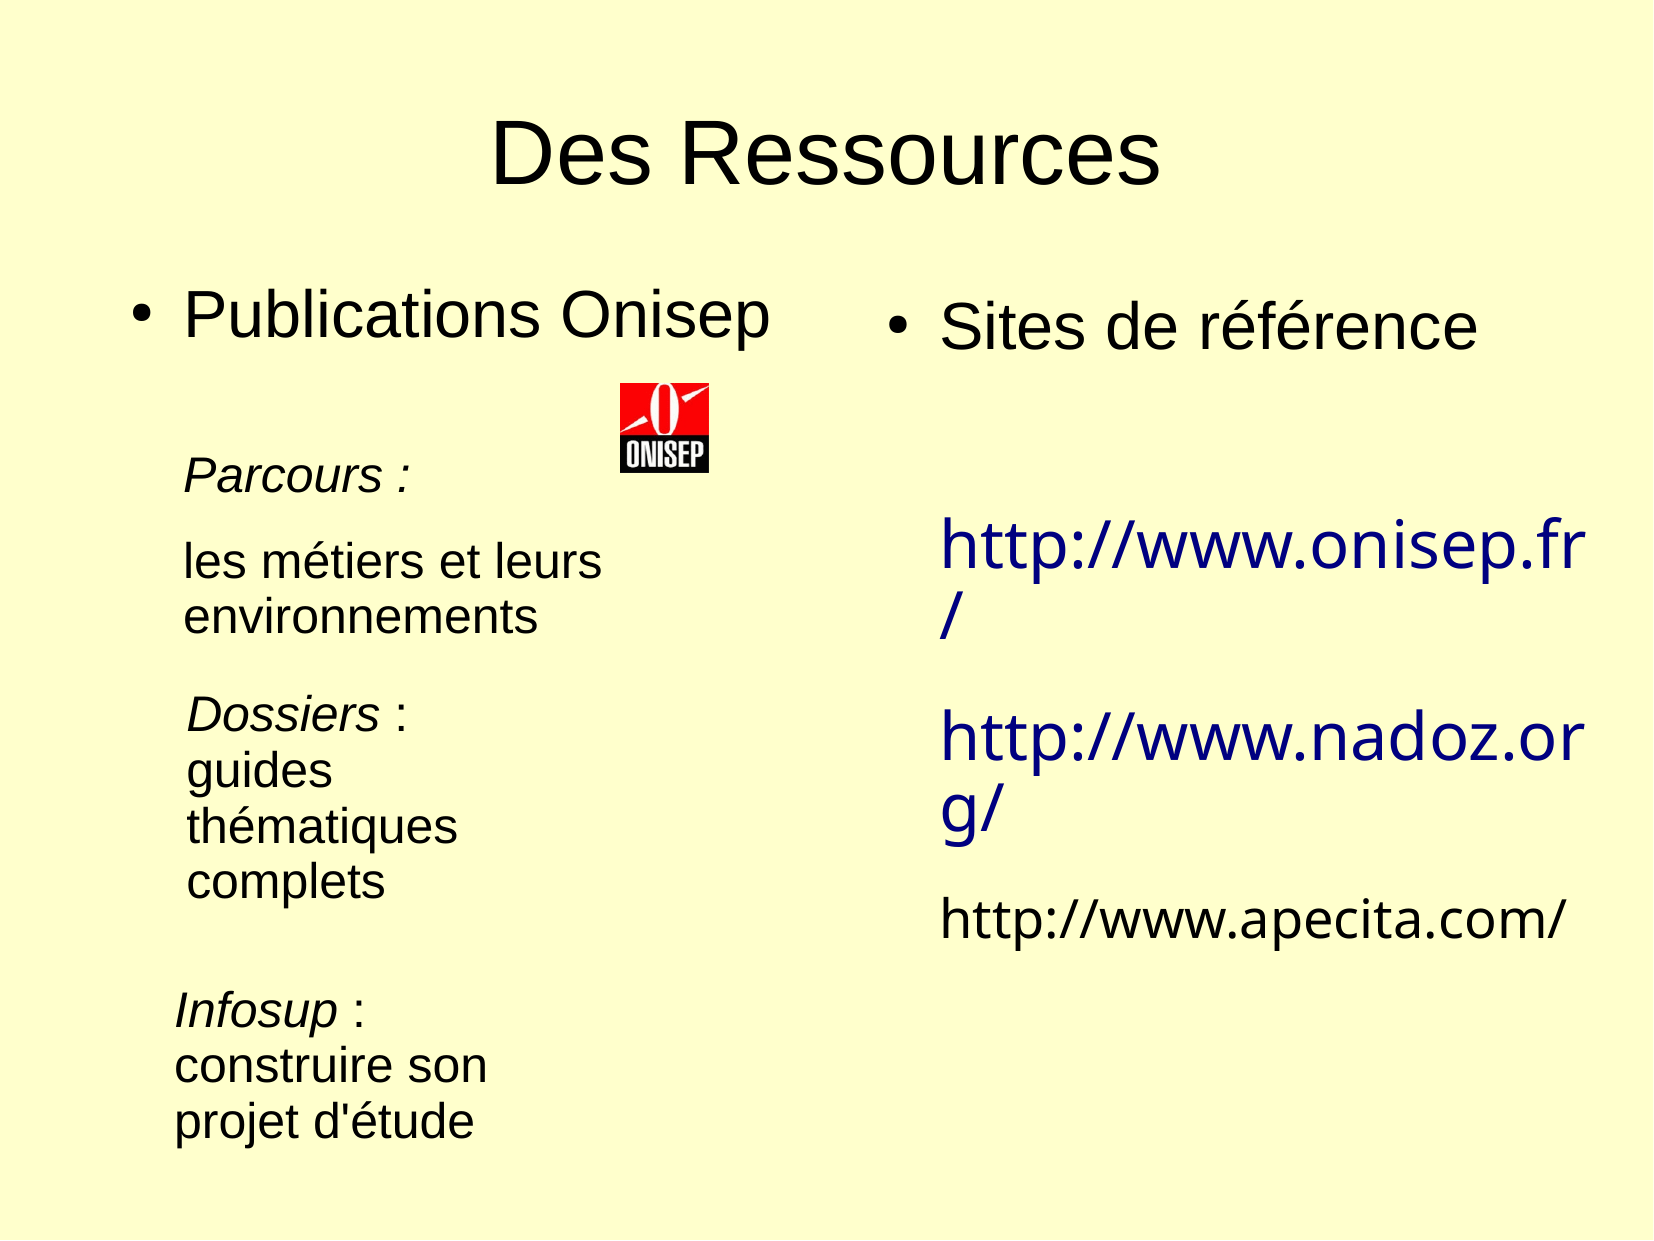

# Des Ressources
Publications Onisep
Parcours :
les métiers et leurs environnements
Sites de référence
http://www.onisep.fr/
http://www.nadoz.org/
http://www.apecita.com/
Dossiers :
guides thématiques complets
Infosup :
construire son projet d'étude